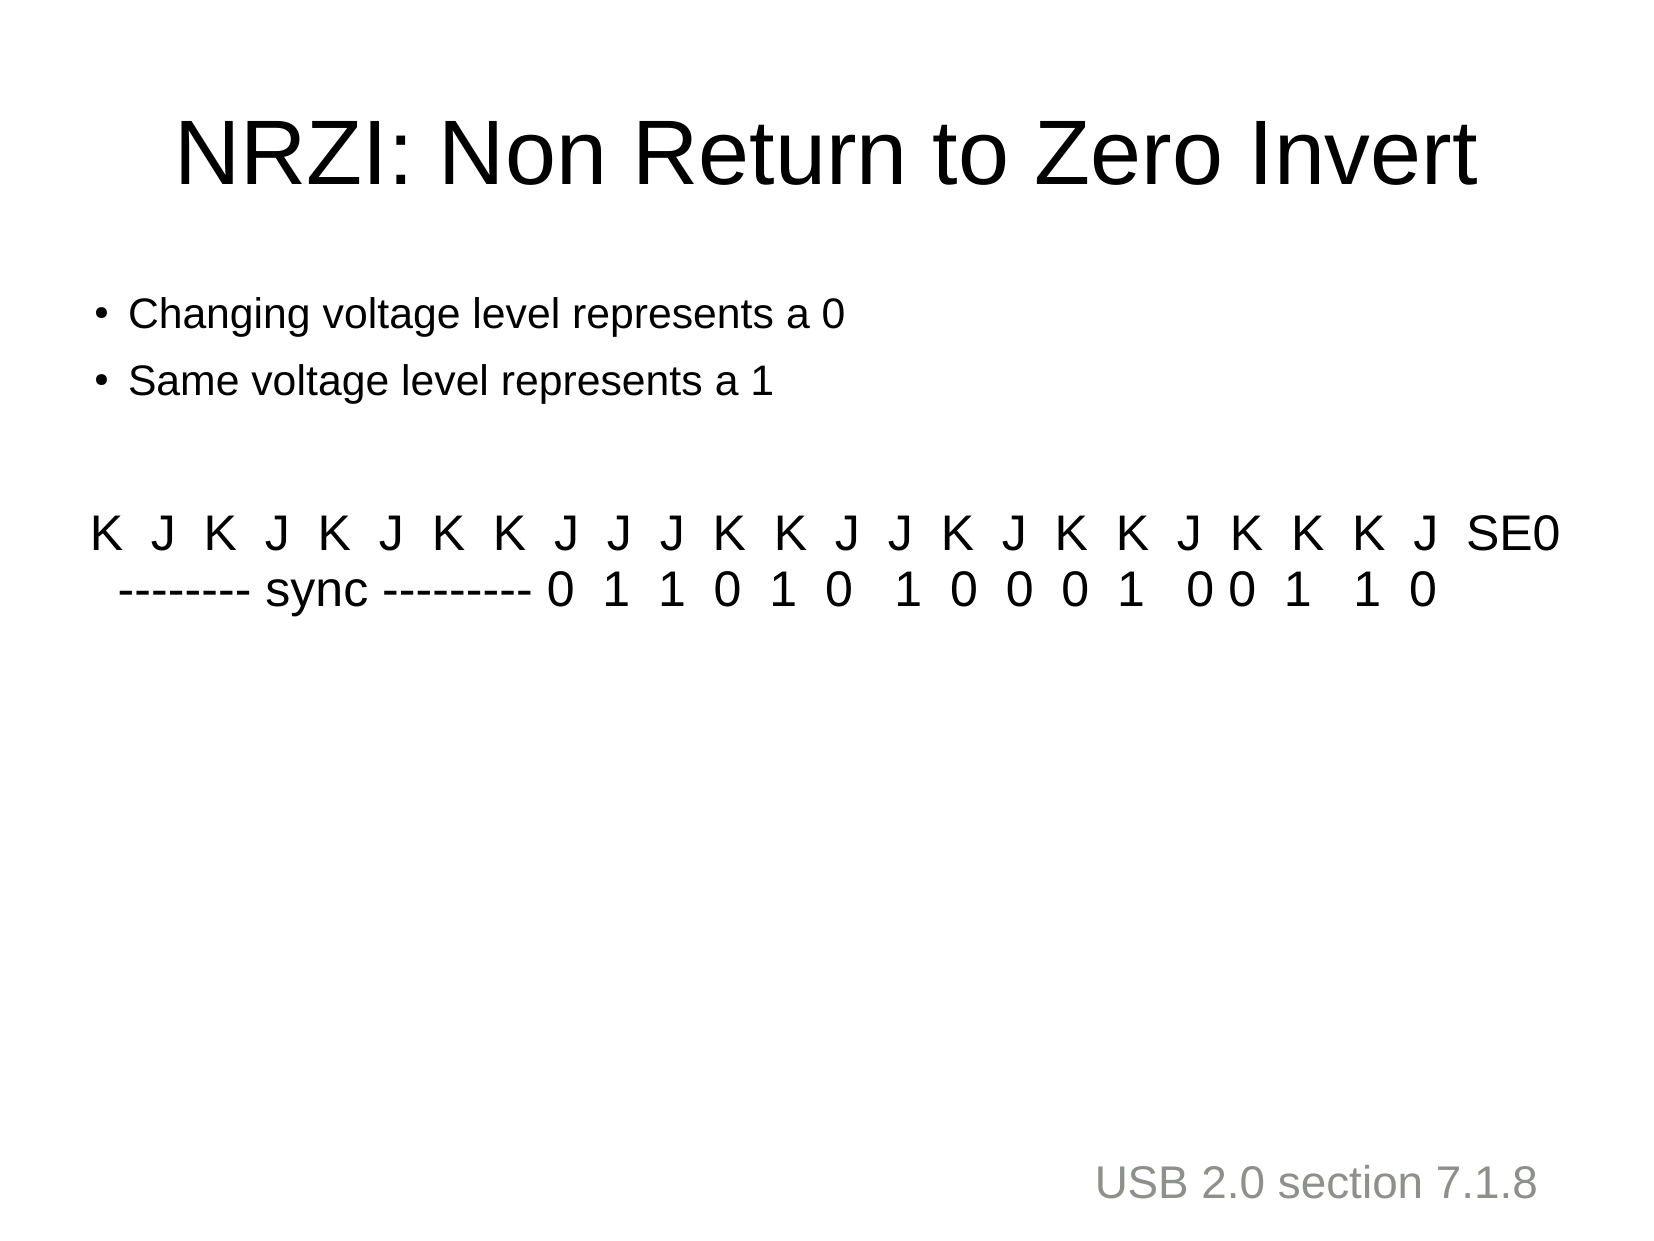

# NRZI: Non Return to Zero Invert
Changing voltage level represents a 0
Same voltage level represents a 1
K J K J K J K K J J J K K J J K J K K J K K K J SE0
 -------- sync --------- 0 1 1 0 1 0 1 0 0 0 1 0 0 1 1 0
USB 2.0 section 7.1.8